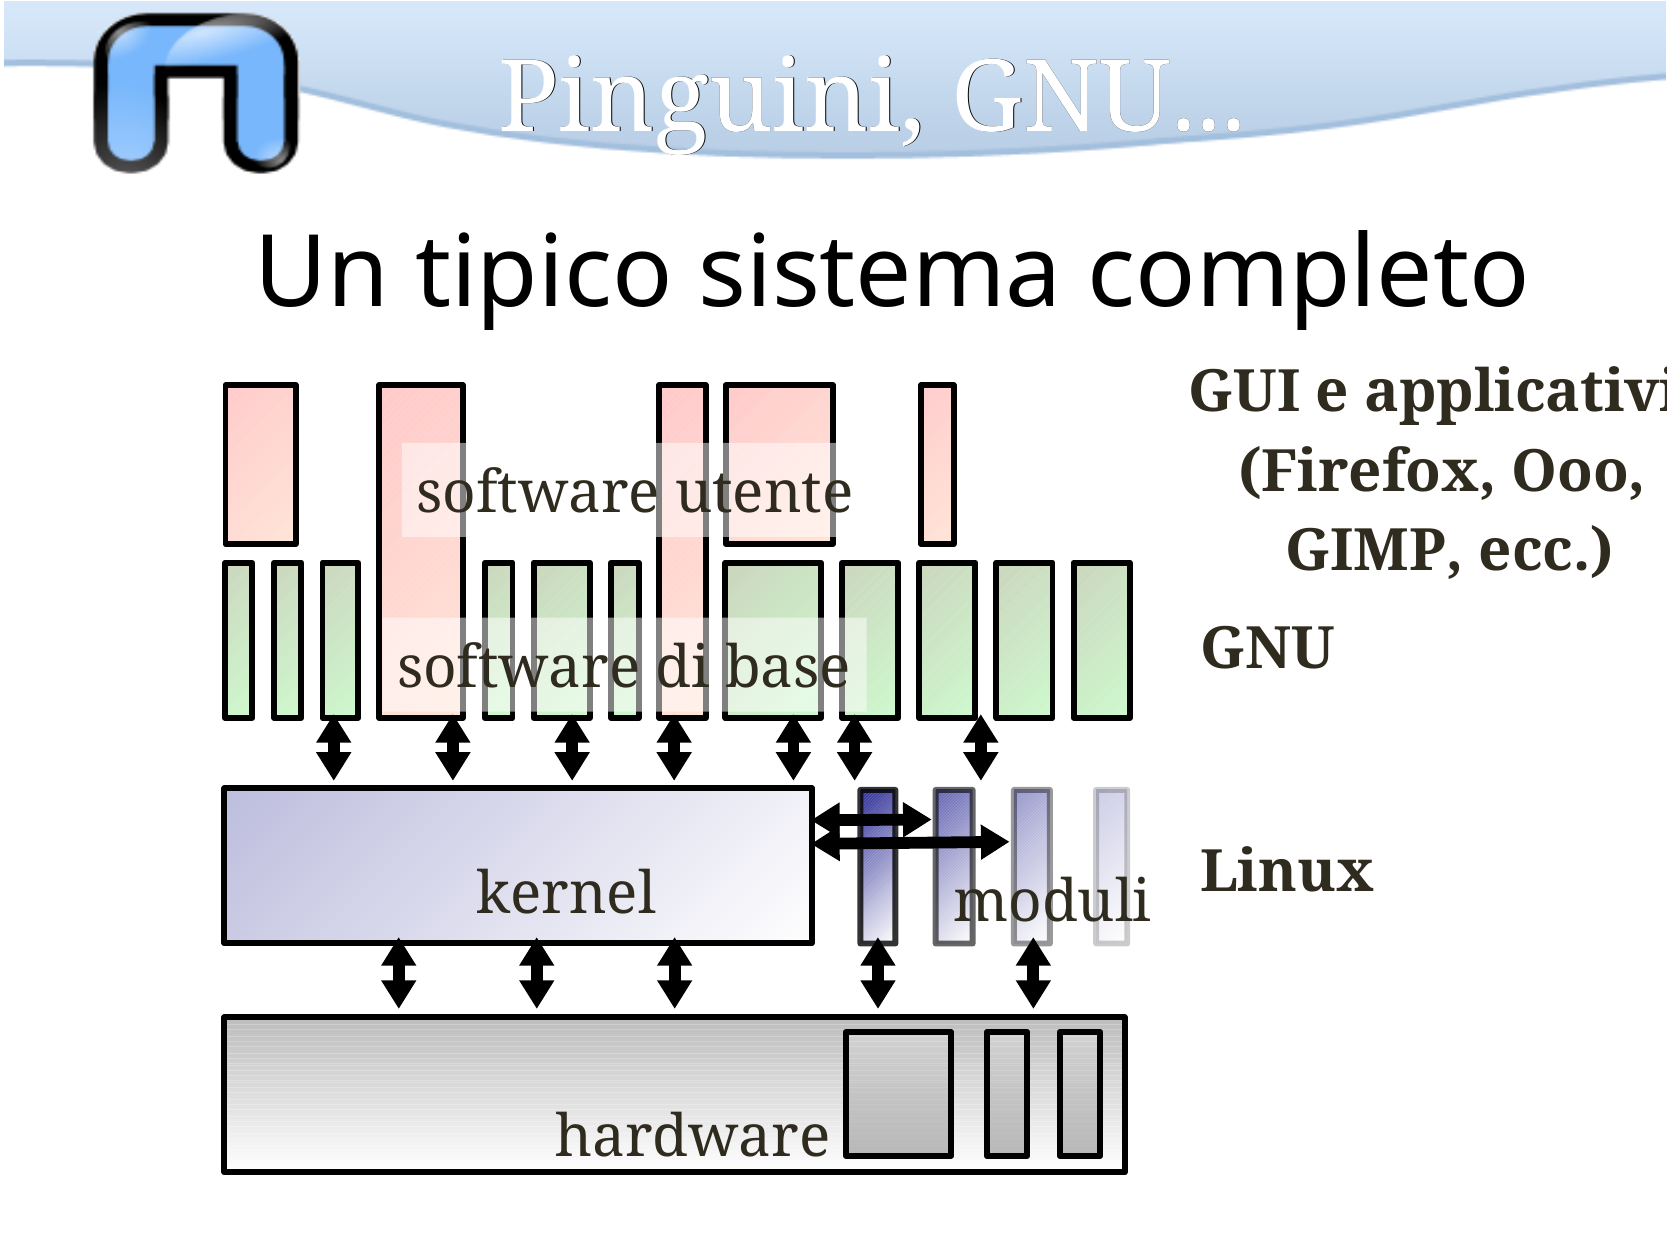

Pinguini, GNU...
# Un tipico sistema completo
GUI e applicativi
(Firefox, Ooo,
 GIMP, ecc.)
software utente
GNU
software di base
Linux
kernel
moduli
hardware